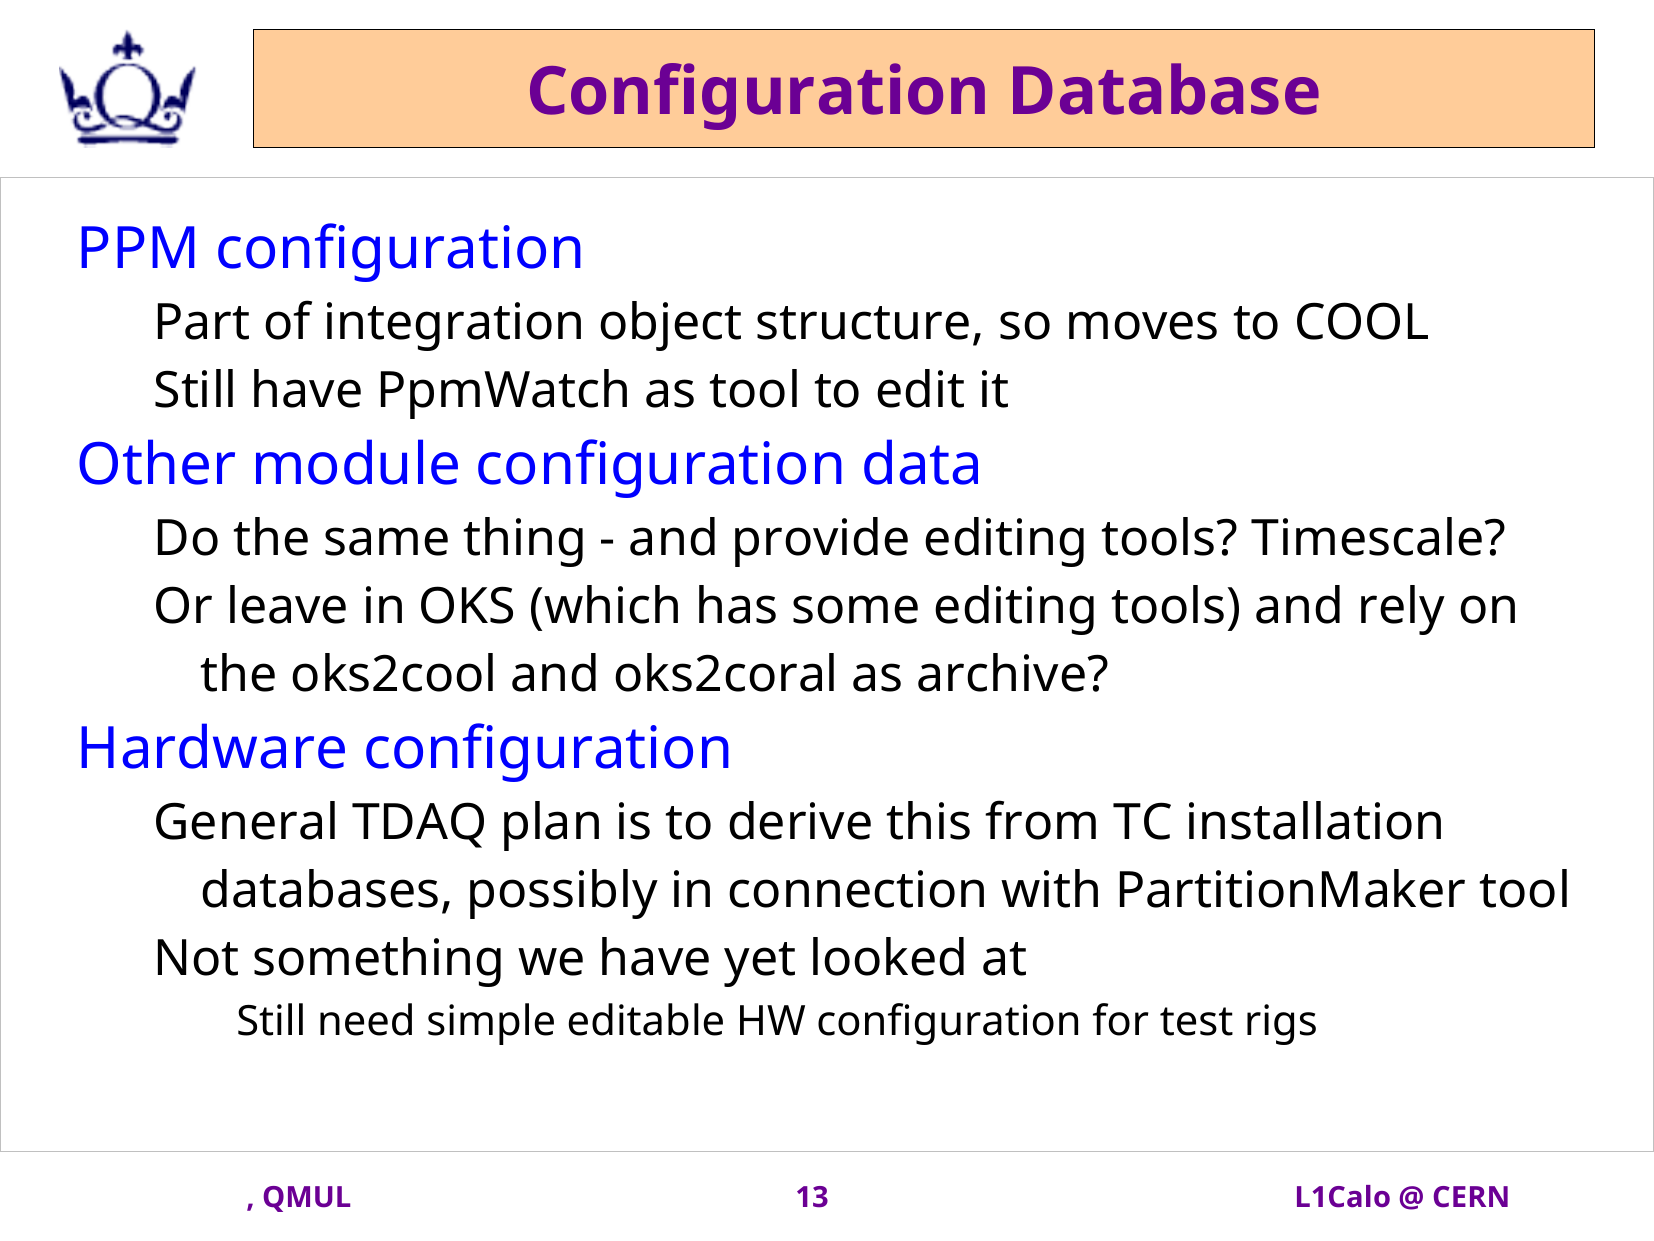

# Configuration Database
PPM configuration
Part of integration object structure, so moves to COOL
Still have PpmWatch as tool to edit it
Other module configuration data
Do the same thing - and provide editing tools? Timescale?
Or leave in OKS (which has some editing tools) and rely on the oks2cool and oks2coral as archive?
Hardware configuration
General TDAQ plan is to derive this from TC installation databases, possibly in connection with PartitionMaker tool
Not something we have yet looked at
Still need simple editable HW configuration for test rigs